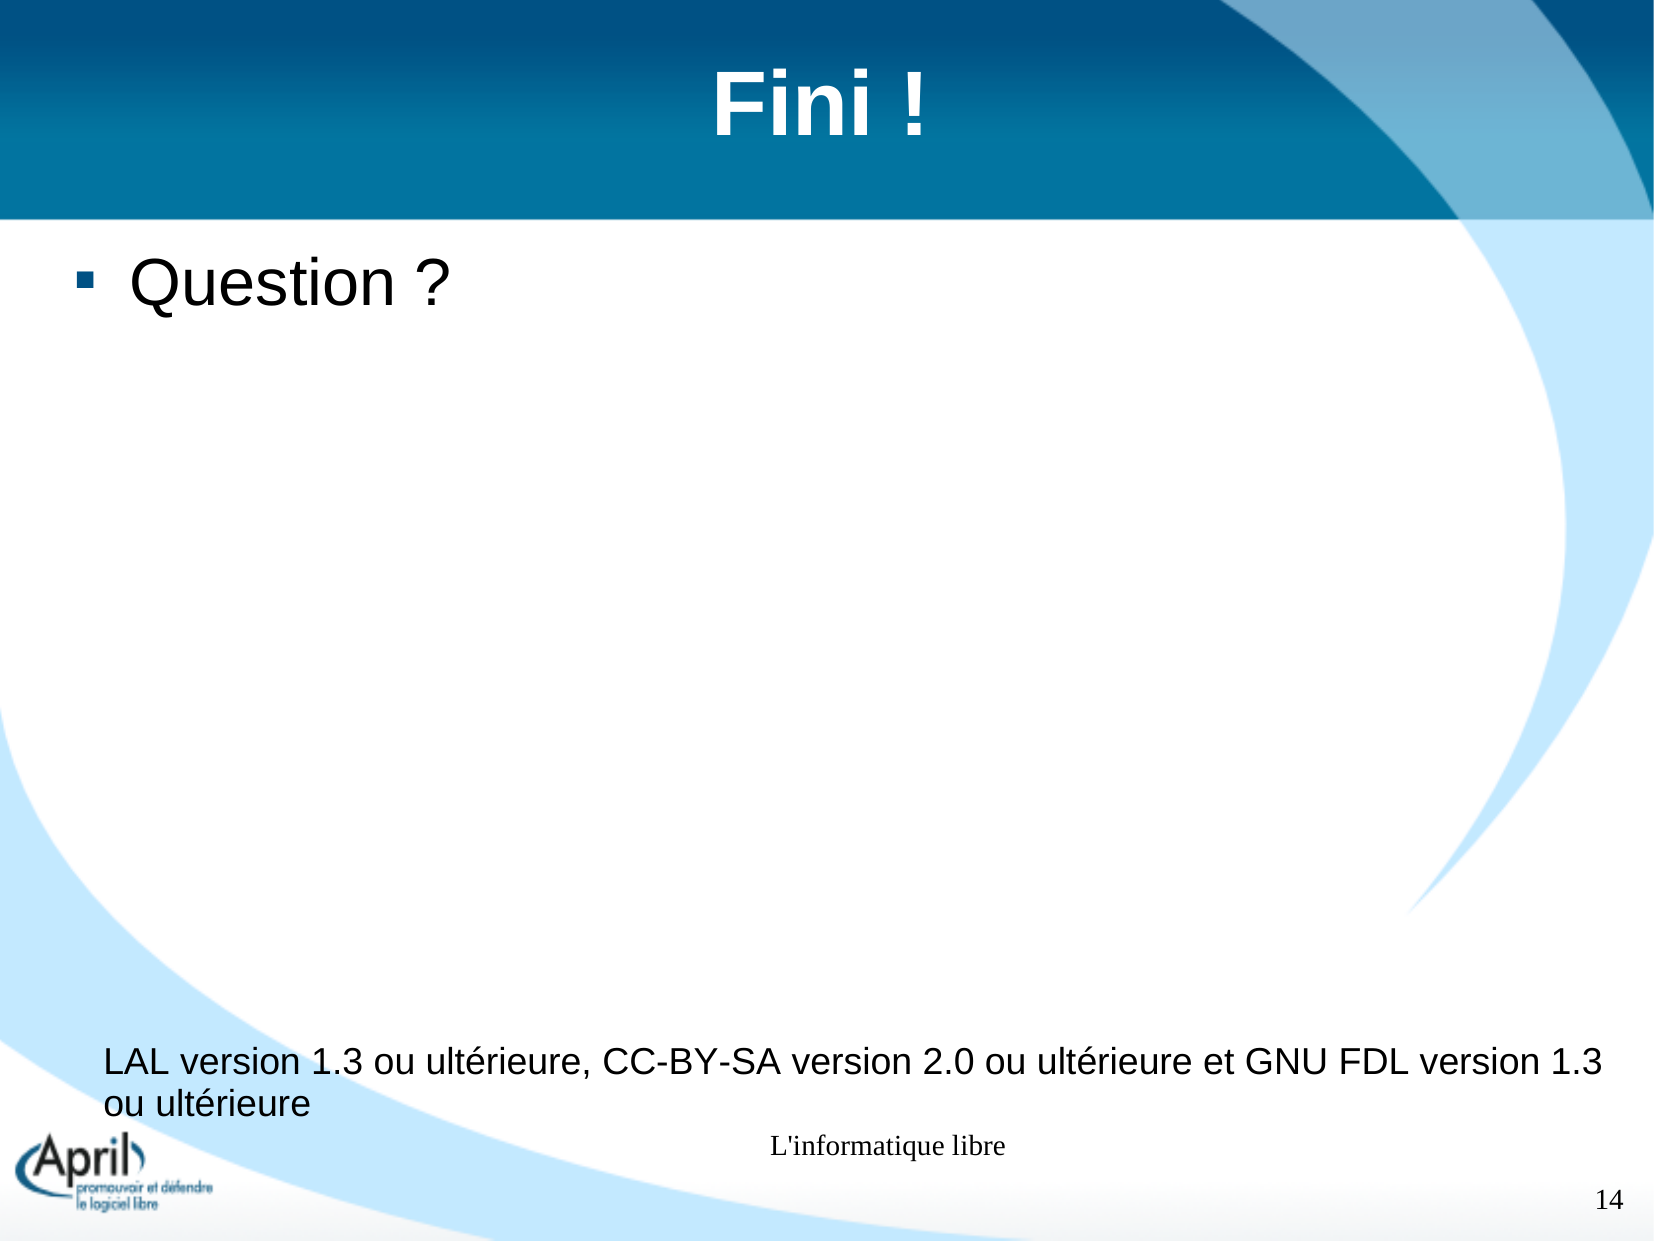

# Fini !
Question ?
LAL version 1.3 ou ultérieure, CC-BY-SA version 2.0 ou ultérieure et GNU FDL version 1.3 ou ultérieure
L'informatique libre
14